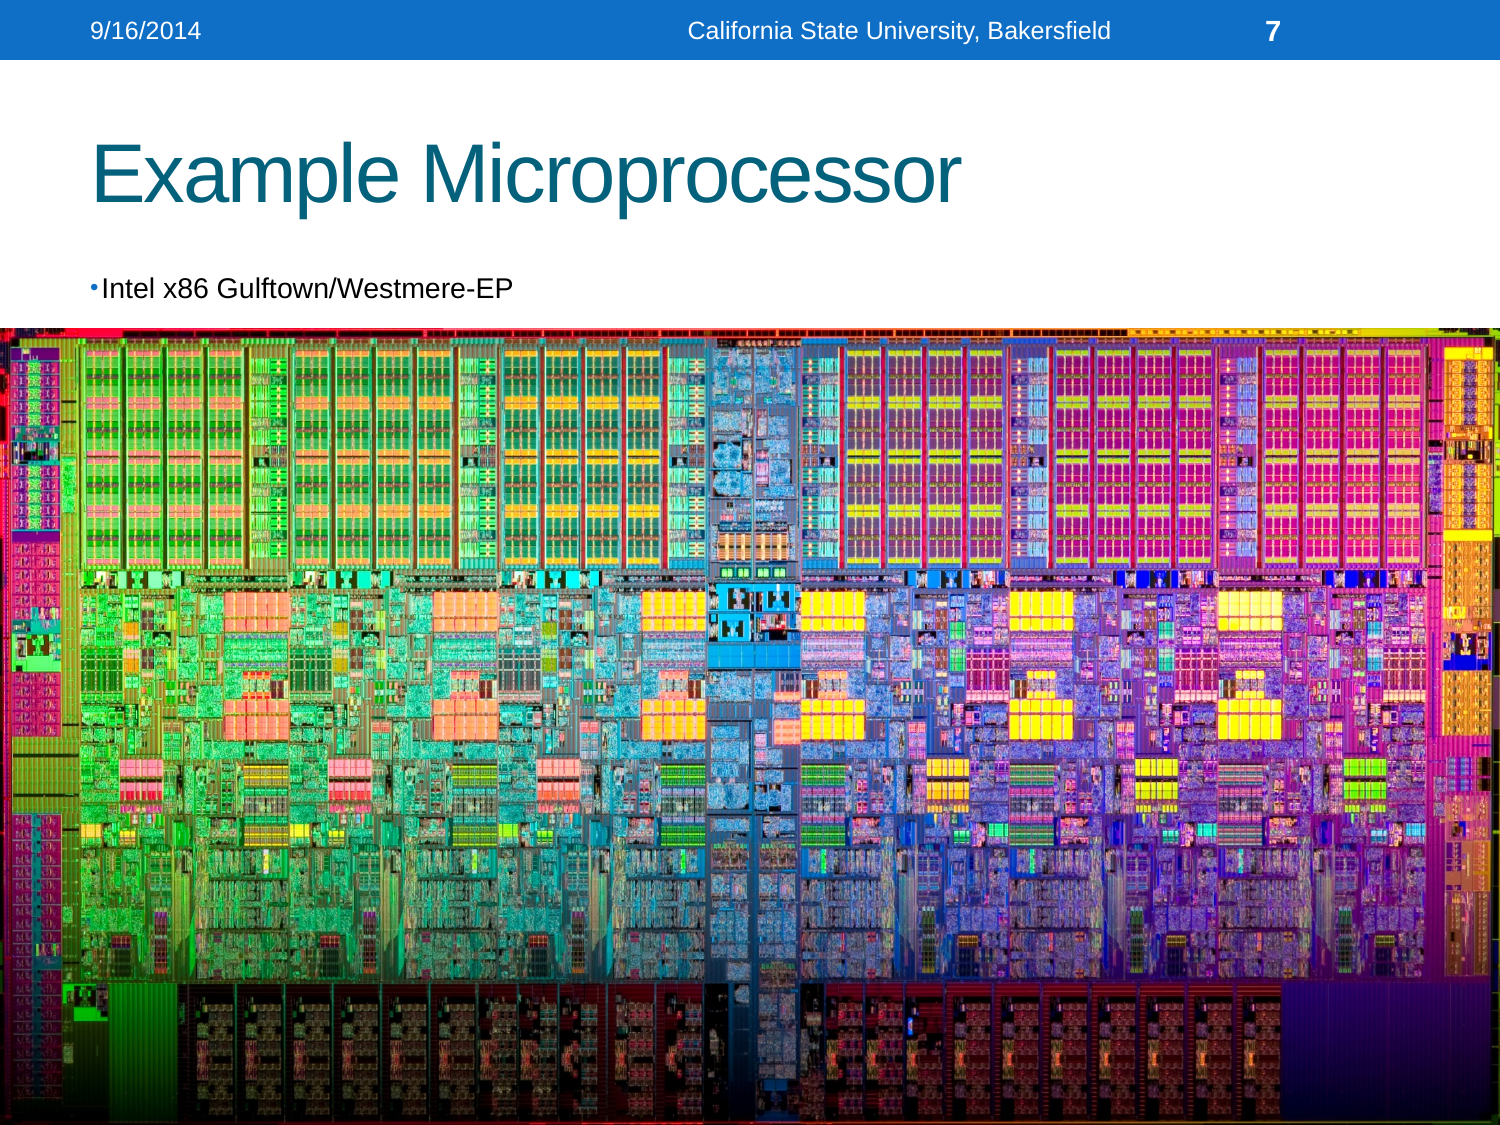

9/16/2014
California State University, Bakersfield
# Example Microprocessor
Intel x86 Gulftown/Westmere-EP